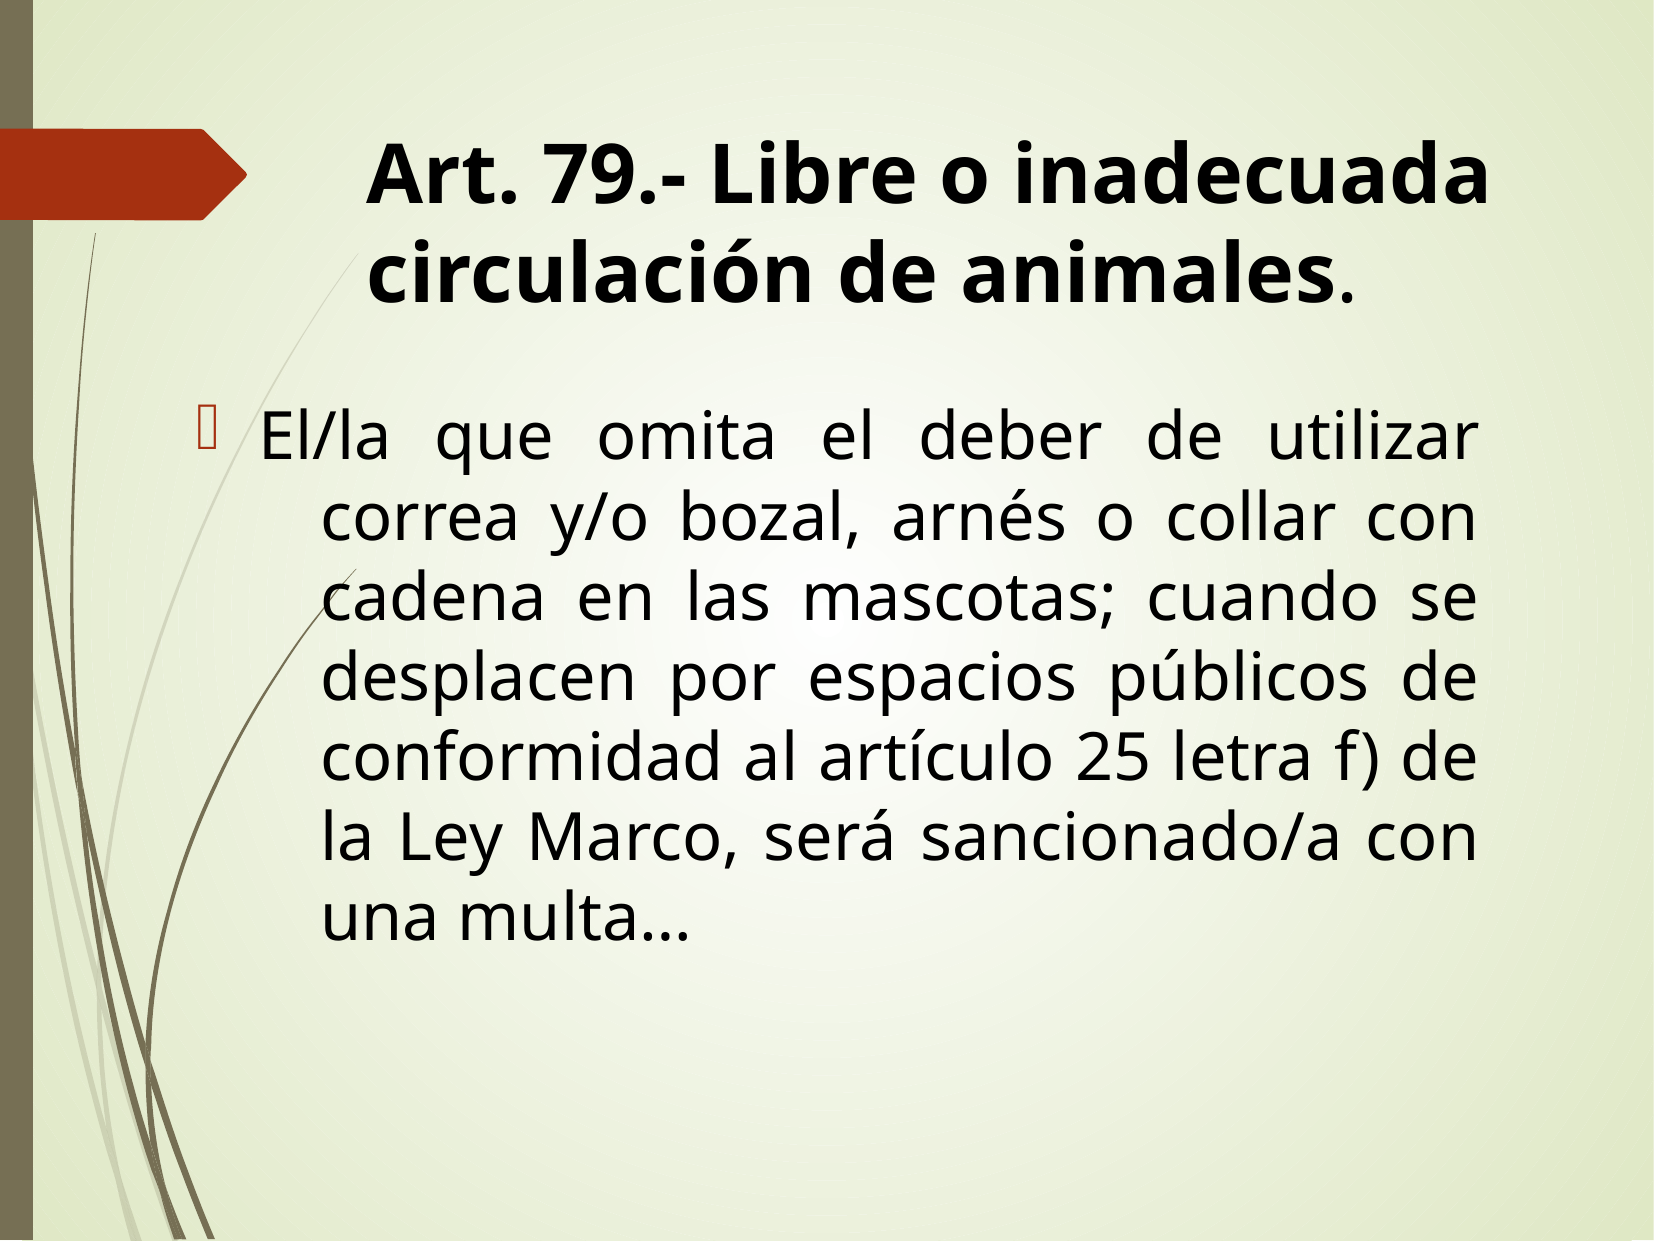

# Art. 79.- Libre o inadecuada circulación de animales.
El/la que omita el deber de utilizar correa y/o bozal, arnés o collar con cadena en las mascotas; cuando se desplacen por espacios públicos de conformidad al artículo 25 letra f) de la Ley Marco, será sancionado/a con una multa…